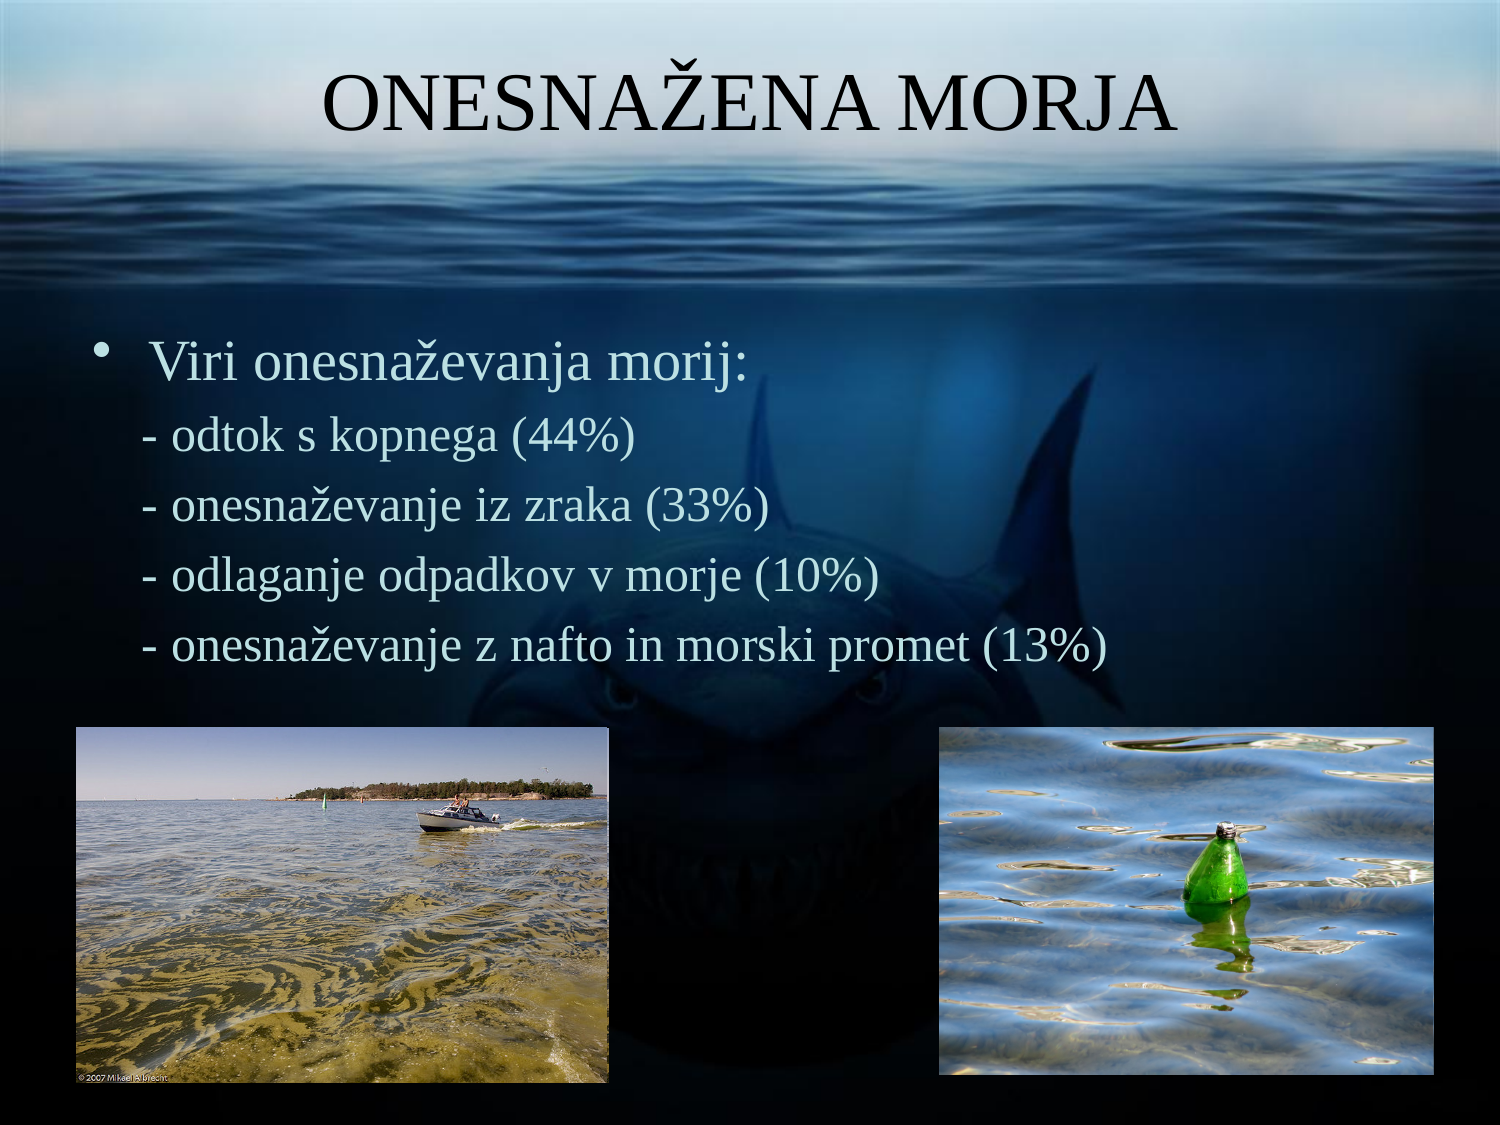

# ONESNAŽENA MORJA
Viri onesnaževanja morij:
 - odtok s kopnega (44%)
 - onesnaževanje iz zraka (33%)
 - odlaganje odpadkov v morje (10%)
 - onesnaževanje z nafto in morski promet (13%)